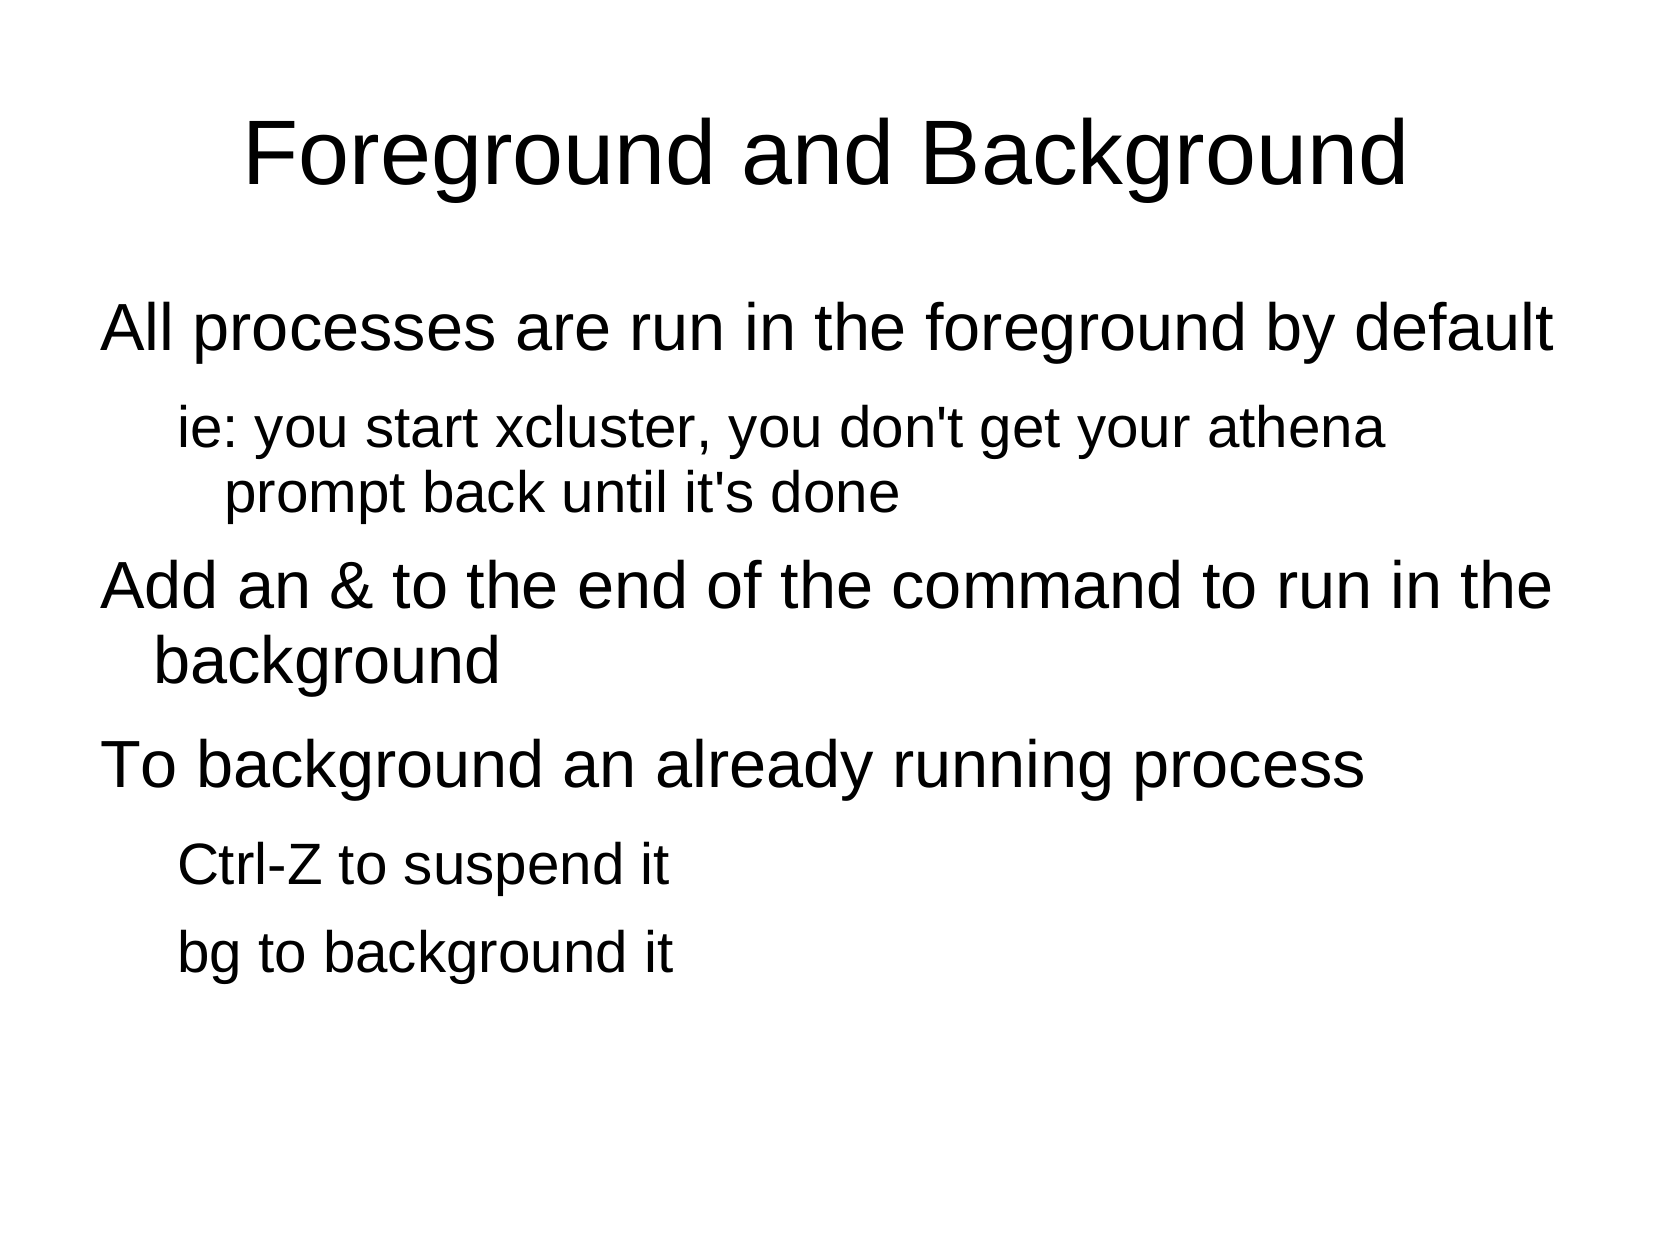

# Foreground and Background
All processes are run in the foreground by default
ie: you start xcluster, you don't get your athena prompt back until it's done
Add an & to the end of the command to run in the background
To background an already running process
Ctrl-Z to suspend it
bg to background it